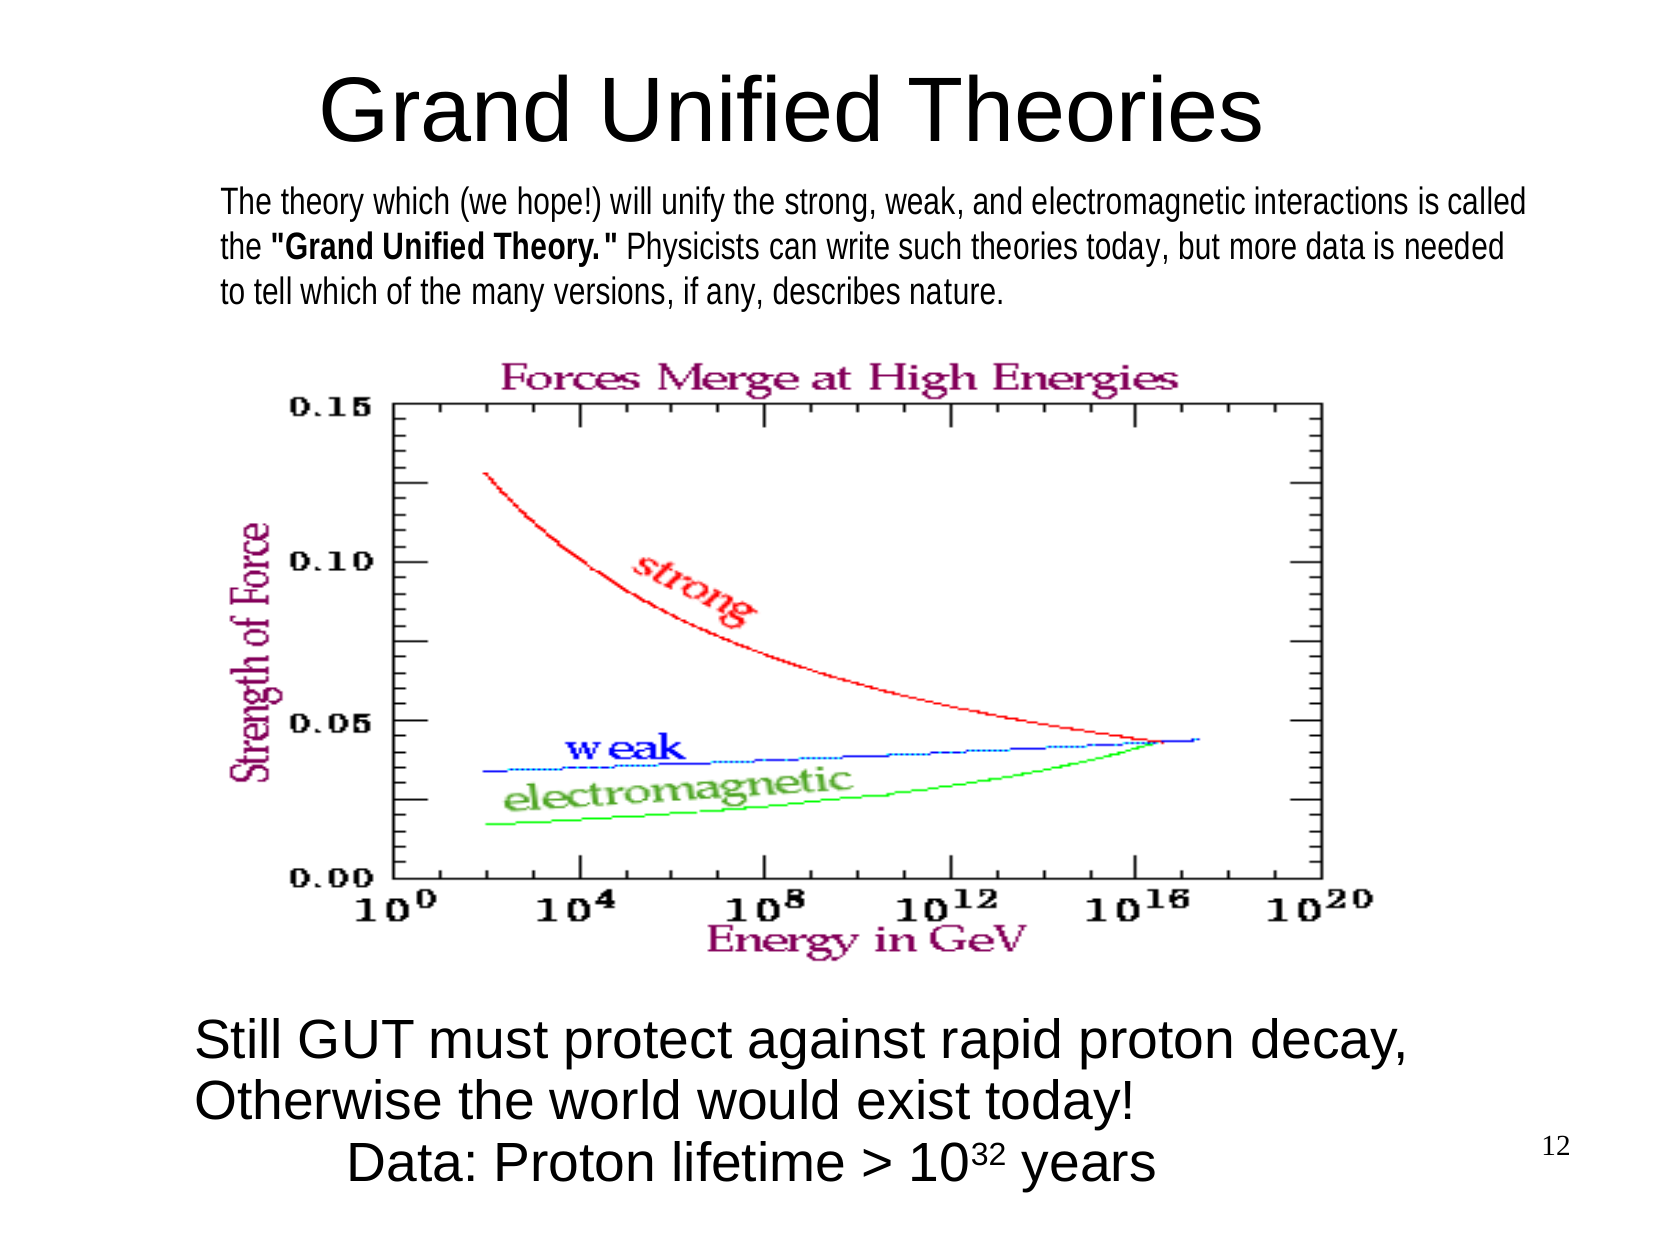

# Grand Unified Theories
Still GUT must protect against rapid proton decay,
Otherwise the world would exist today!
 Data: Proton lifetime > 1032 years
12